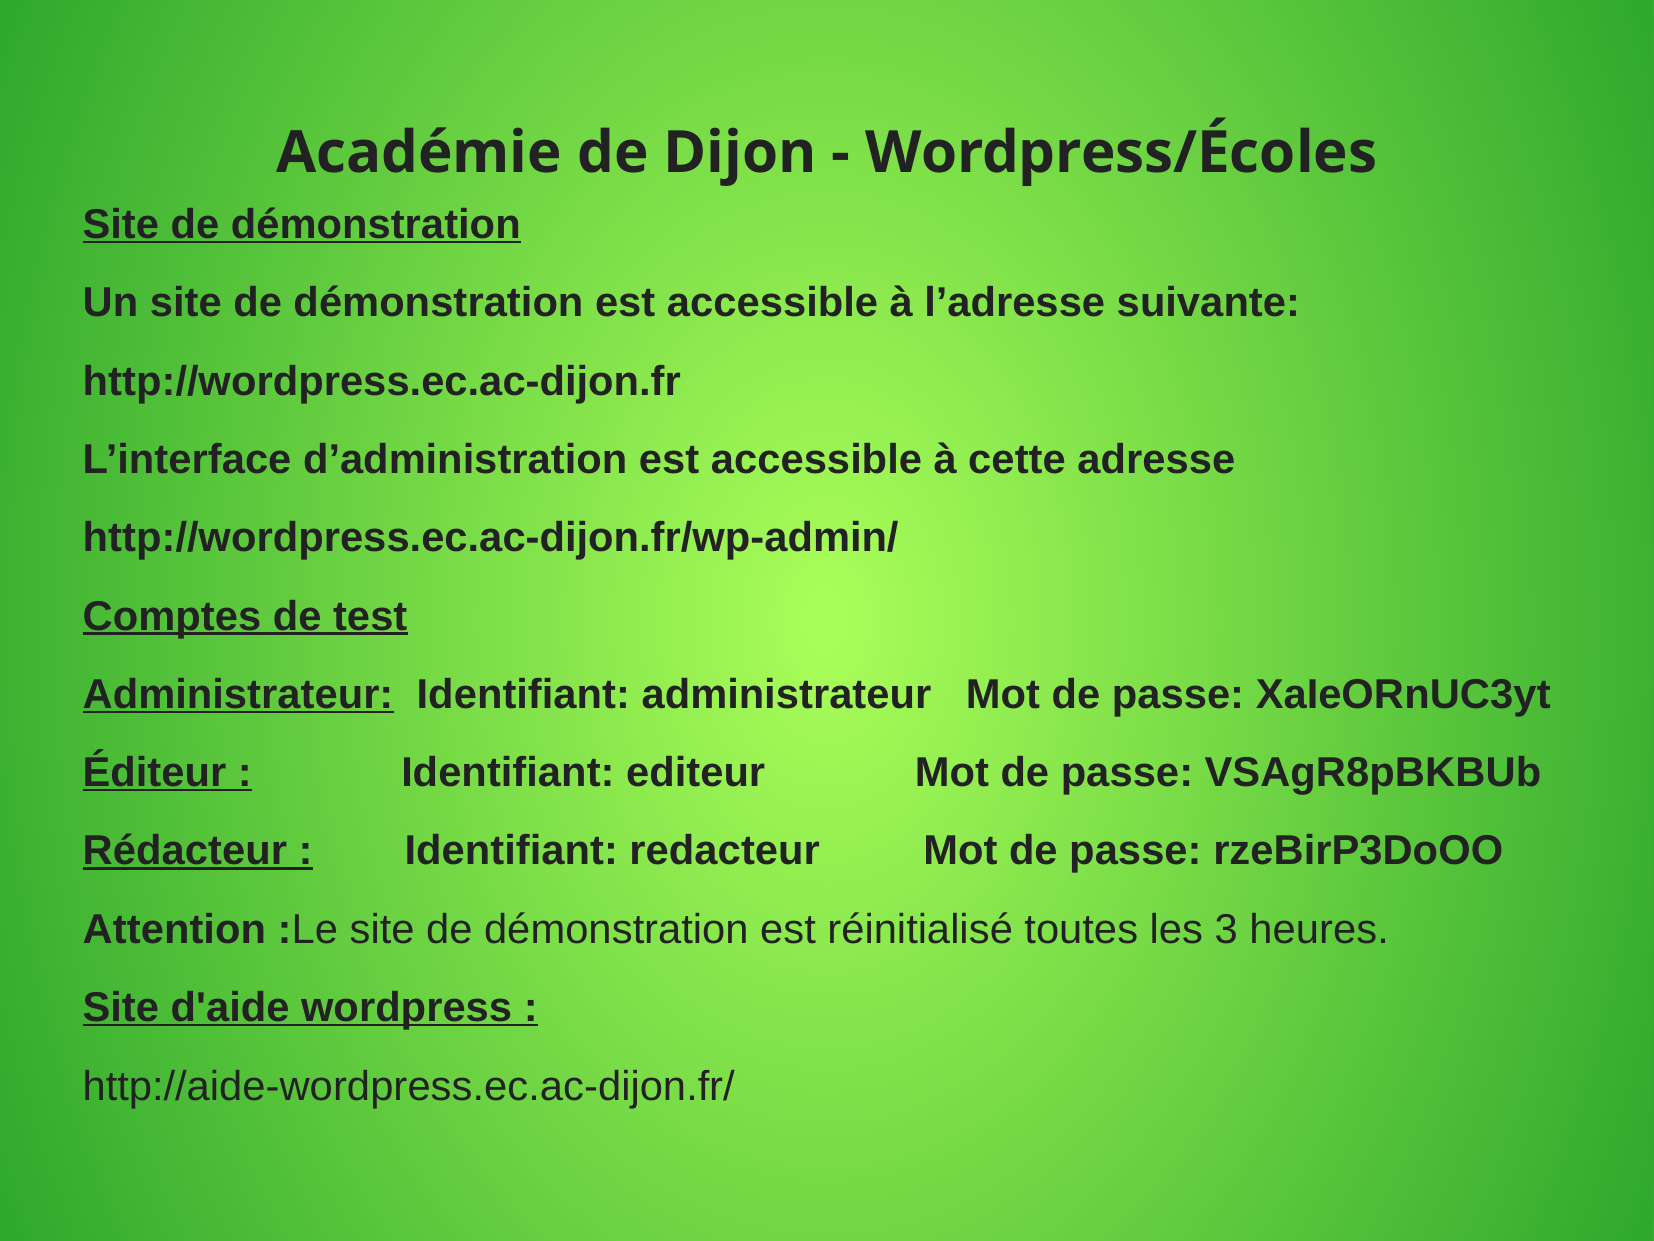

# Académie de Dijon - Wordpress/Écoles
Site de démonstration
Un site de démonstration est accessible à l’adresse suivante:
http://wordpress.ec.ac-dijon.fr
L’interface d’administration est accessible à cette adresse
http://wordpress.ec.ac-dijon.fr/wp-admin/
Comptes de test
Administrateur: Identifiant: administrateur Mot de passe: XaIeORnUC3yt
Éditeur : Identifiant: editeur Mot de passe: VSAgR8pBKBUb
Rédacteur : Identifiant: redacteur Mot de passe: rzeBirP3DoOO
Attention :Le site de démonstration est réinitialisé toutes les 3 heures.
Site d'aide wordpress :
http://aide-wordpress.ec.ac-dijon.fr/